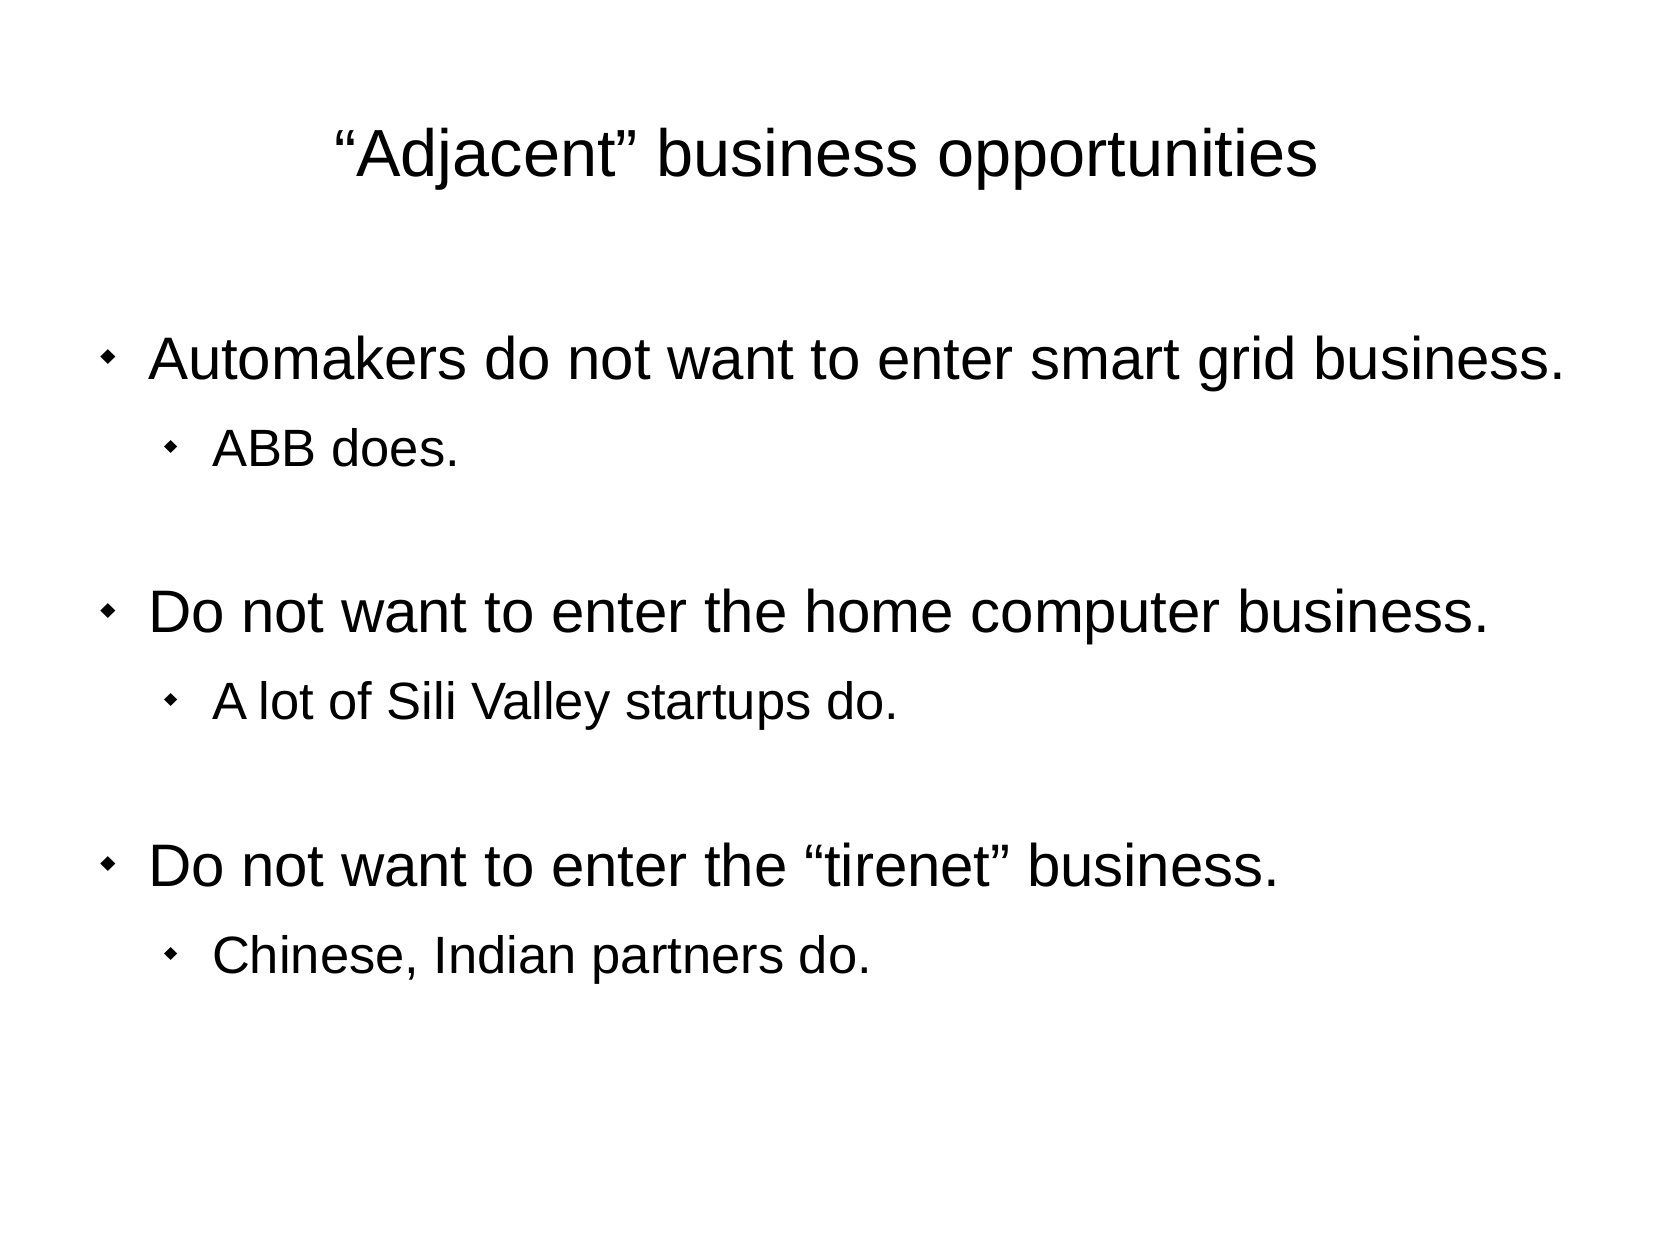

# “Adjacent” business opportunities
Automakers do not want to enter smart grid business.
ABB does.
Do not want to enter the home computer business.
A lot of Sili Valley startups do.
Do not want to enter the “tirenet” business.
Chinese, Indian partners do.